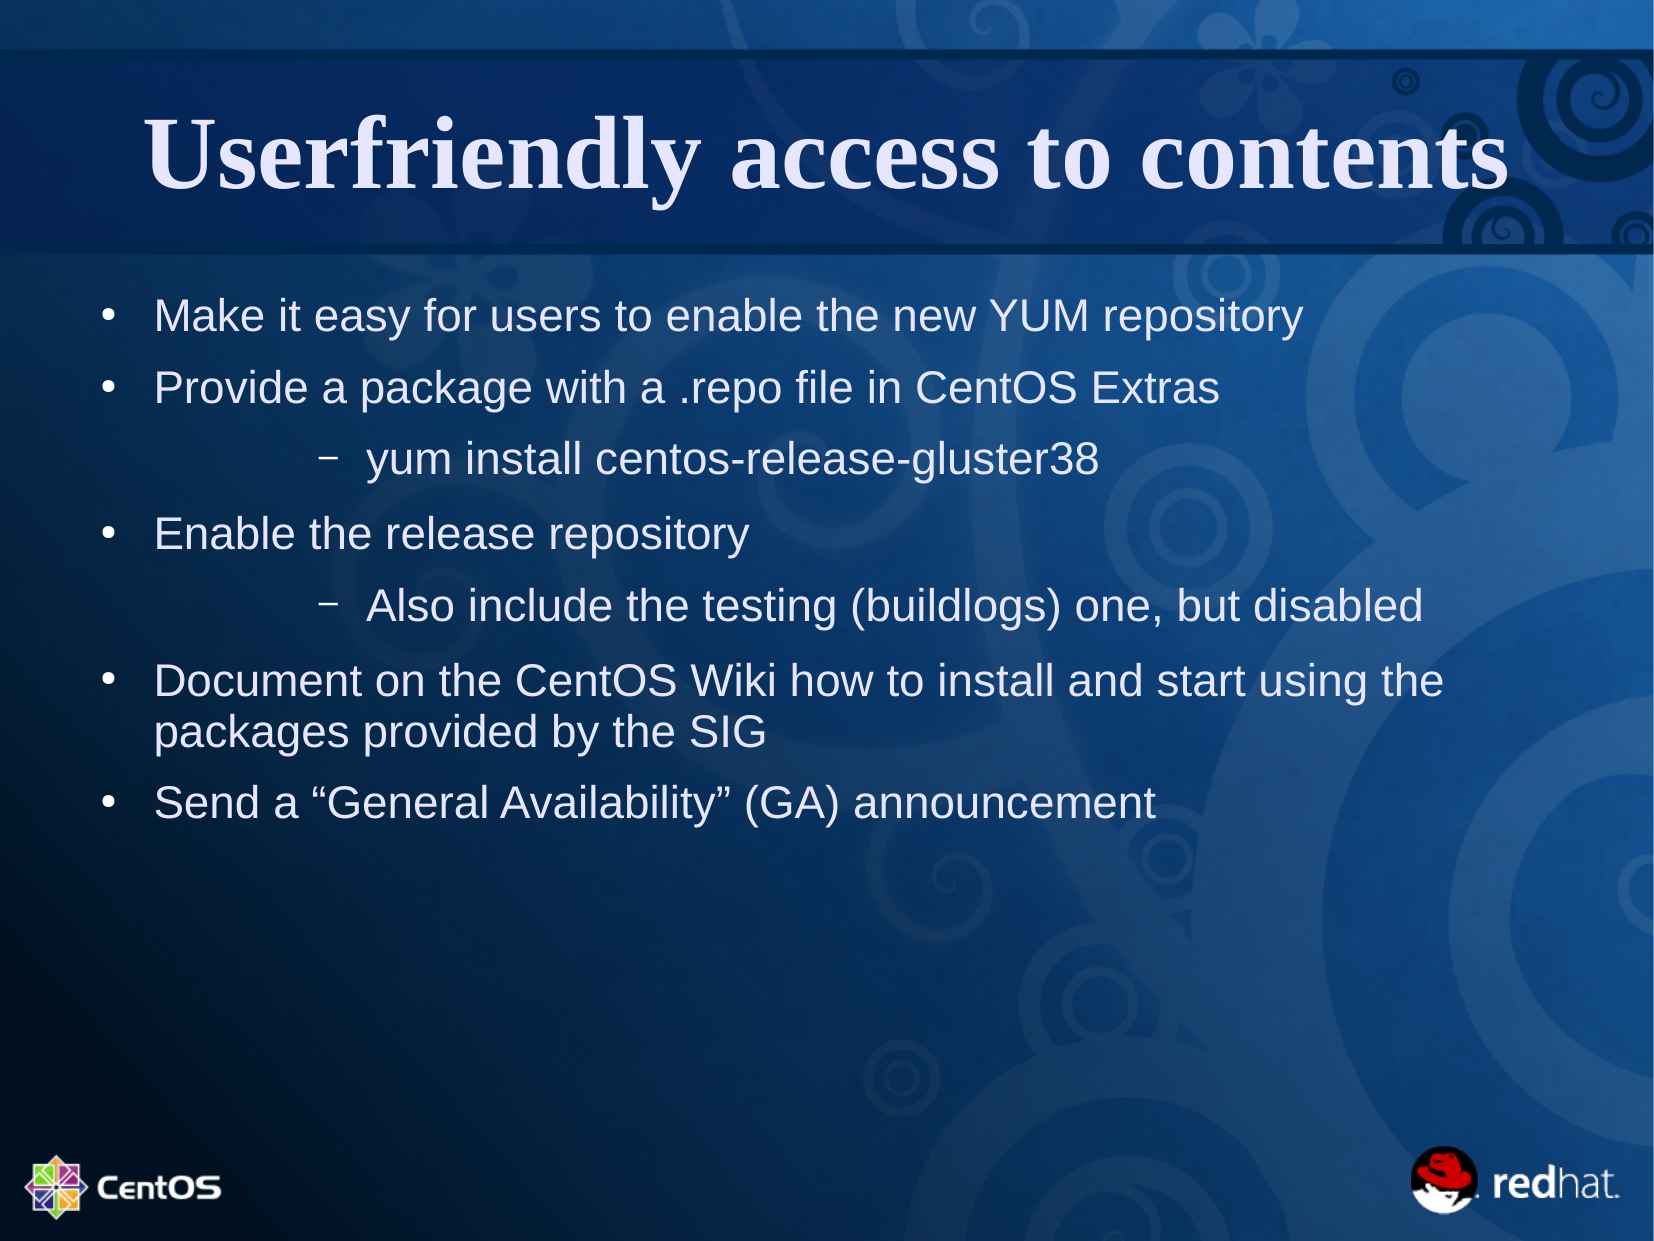

# Userfriendly access to contents
Make it easy for users to enable the new YUM repository
Provide a package with a .repo file in CentOS Extras
yum install centos-release-gluster38
Enable the release repository
Also include the testing (buildlogs) one, but disabled
Document on the CentOS Wiki how to install and start using the packages provided by the SIG
Send a “General Availability” (GA) announcement